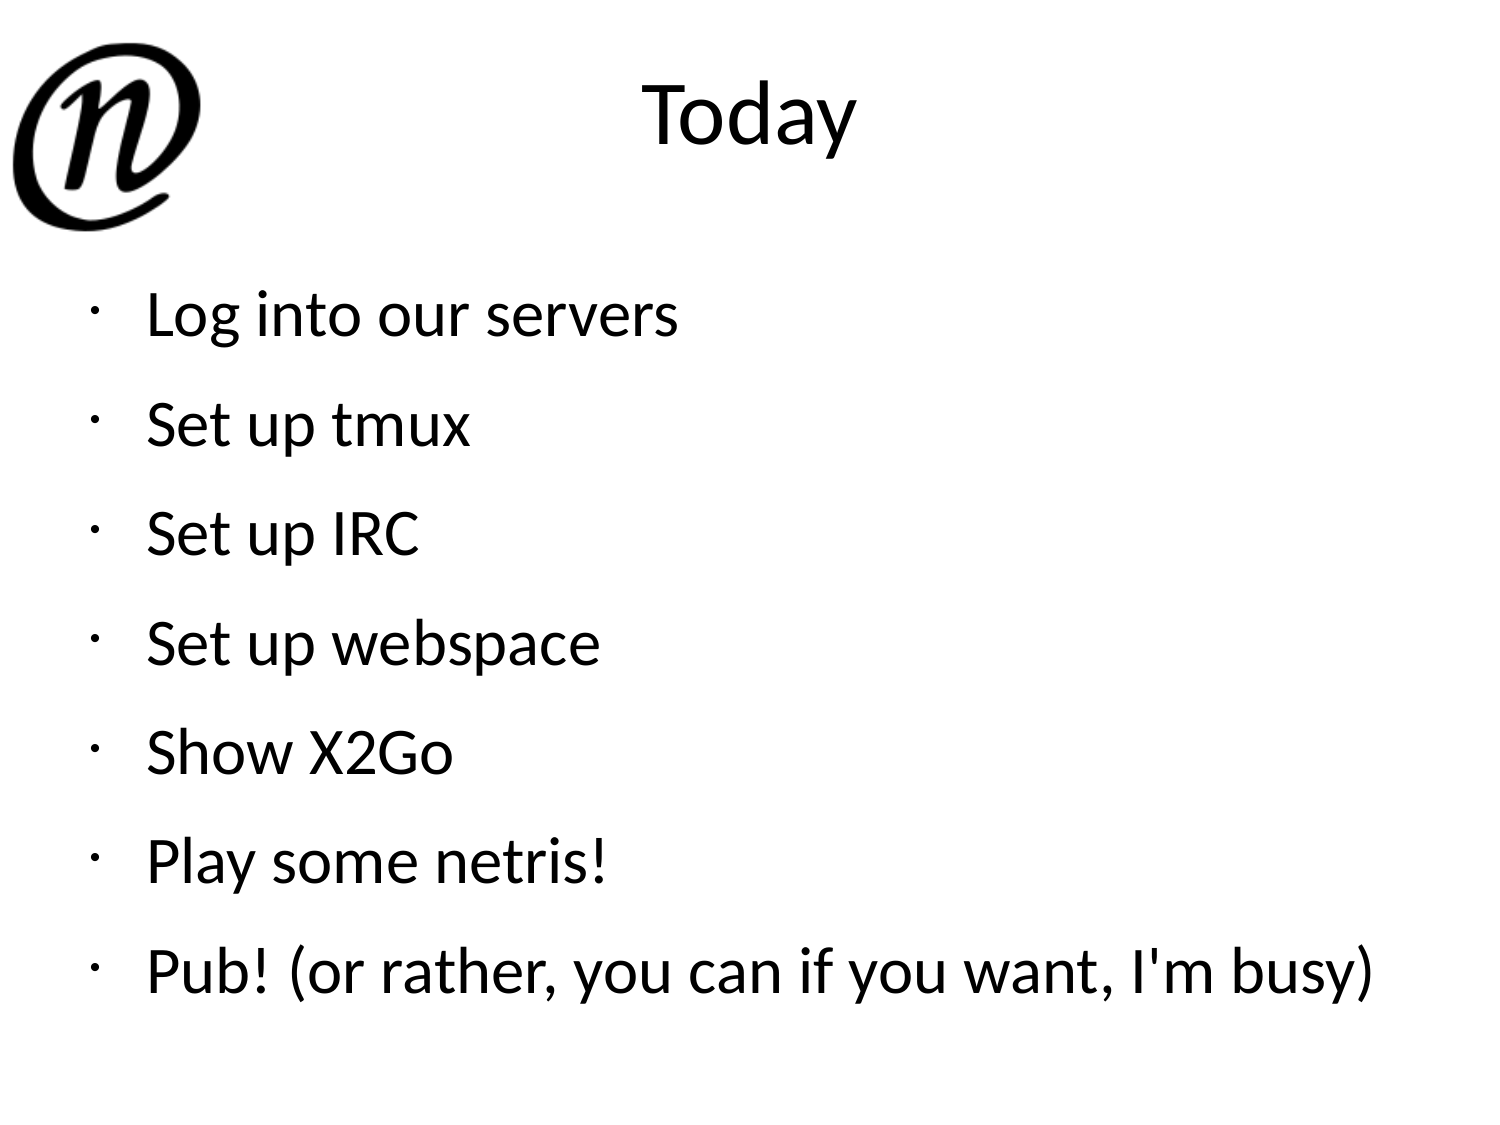

# Today
Log into our servers
Set up tmux
Set up IRC
Set up webspace
Show X2Go
Play some netris!
Pub! (or rather, you can if you want, I'm busy)